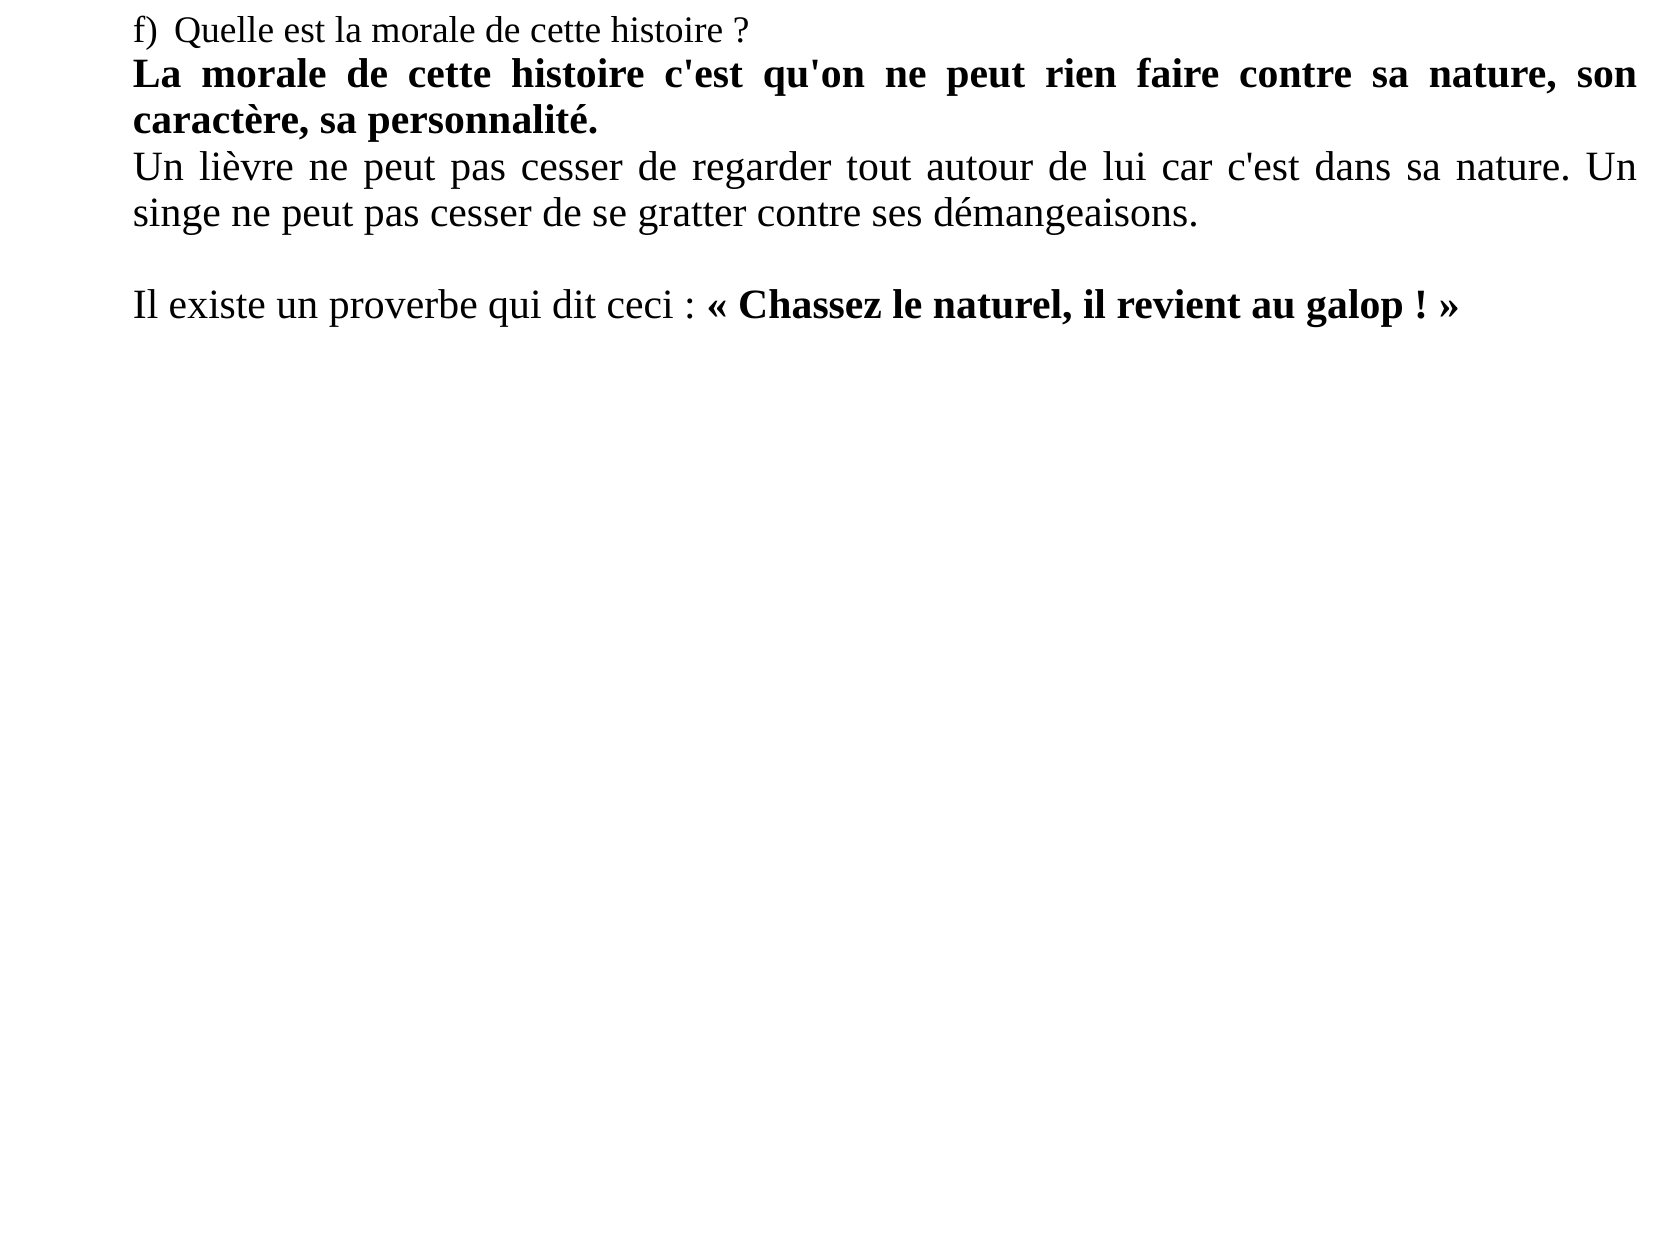

f)	Quelle est la morale de cette histoire ?
La morale de cette histoire c'est qu'on ne peut rien faire contre sa nature, son caractère, sa personnalité.
Un lièvre ne peut pas cesser de regarder tout autour de lui car c'est dans sa nature. Un singe ne peut pas cesser de se gratter contre ses démangeaisons.
Il existe un proverbe qui dit ceci : « Chassez le naturel, il revient au galop ! »